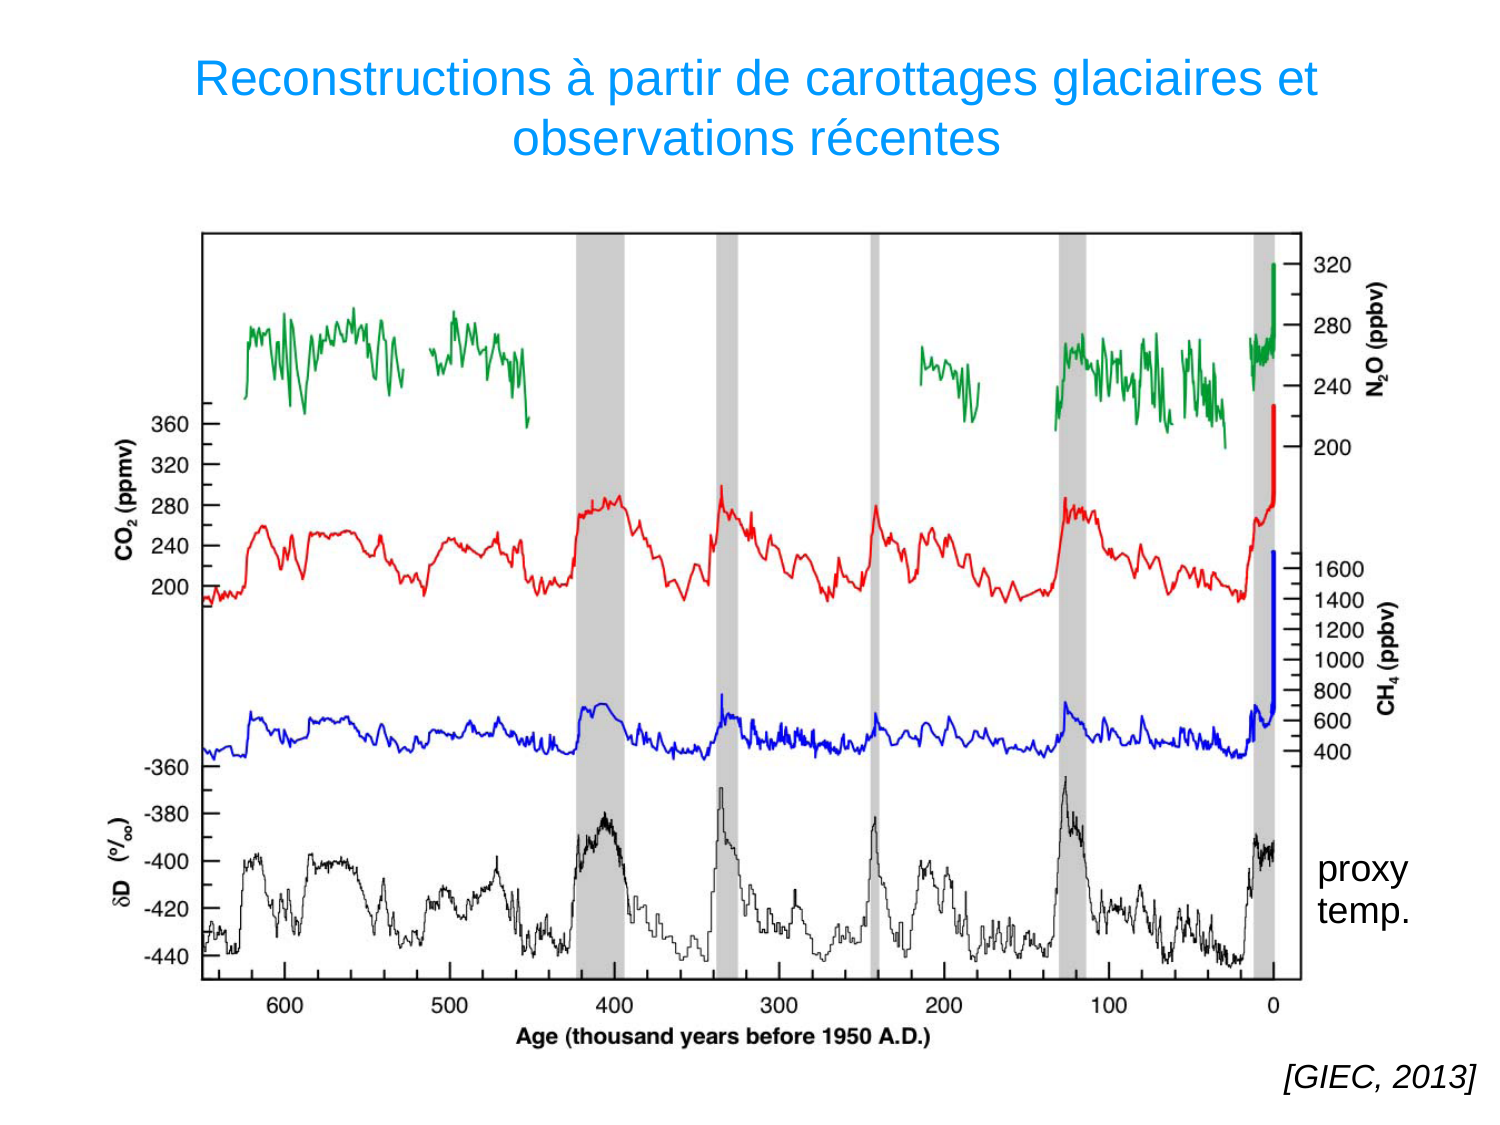

Reconstructions à partir de carottages glaciaires et observations récentes
proxy
temp.
[GIEC, 2013]